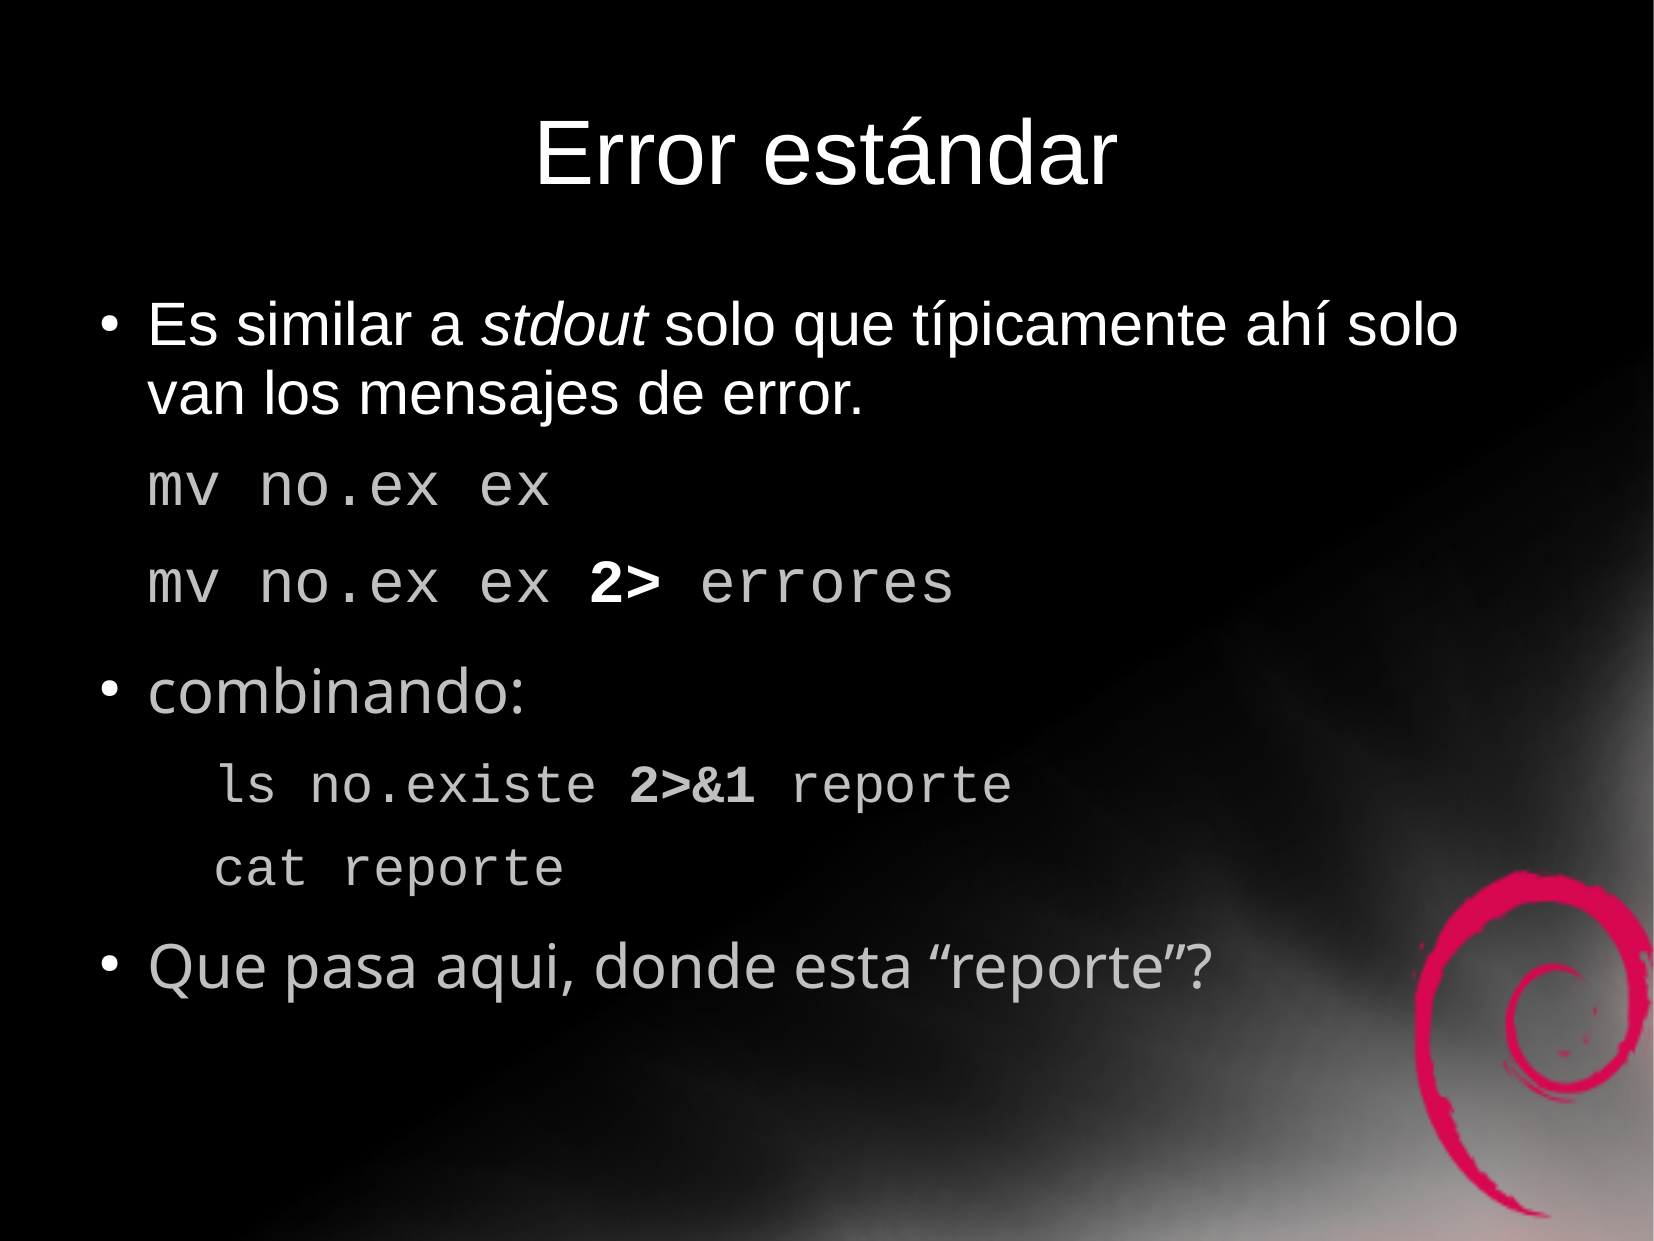

# Error estándar
Es similar a stdout solo que típicamente ahí solo van los mensajes de error.
mv no.ex ex
mv no.ex ex 2> errores
combinando:
ls no.existe 2>&1 reporte
cat reporte
Que pasa aqui, donde esta “reporte”?